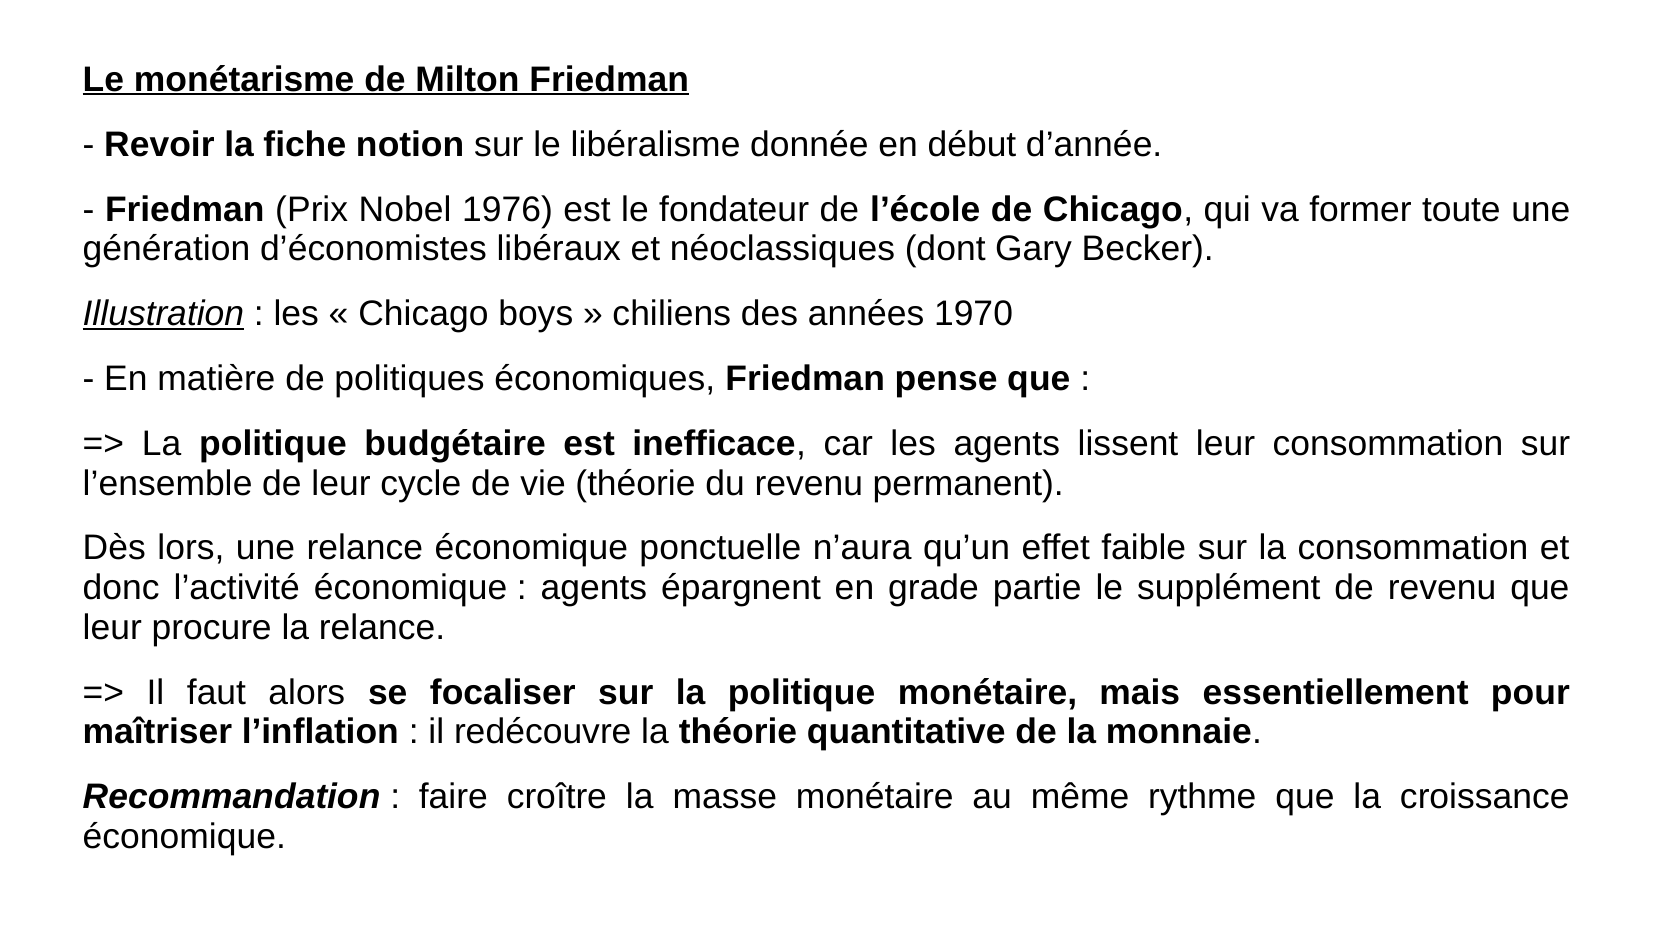

# Le monétarisme de Milton Friedman
- Revoir la fiche notion sur le libéralisme donnée en début d’année.
- Friedman (Prix Nobel 1976) est le fondateur de l’école de Chicago, qui va former toute une génération d’économistes libéraux et néoclassiques (dont Gary Becker).
Illustration : les « Chicago boys » chiliens des années 1970
- En matière de politiques économiques, Friedman pense que :
=> La politique budgétaire est inefficace, car les agents lissent leur consommation sur l’ensemble de leur cycle de vie (théorie du revenu permanent).
Dès lors, une relance économique ponctuelle n’aura qu’un effet faible sur la consommation et donc l’activité économique : agents épargnent en grade partie le supplément de revenu que leur procure la relance.
=> Il faut alors se focaliser sur la politique monétaire, mais essentiellement pour maîtriser l’inflation : il redécouvre la théorie quantitative de la monnaie.
Recommandation : faire croître la masse monétaire au même rythme que la croissance économique.